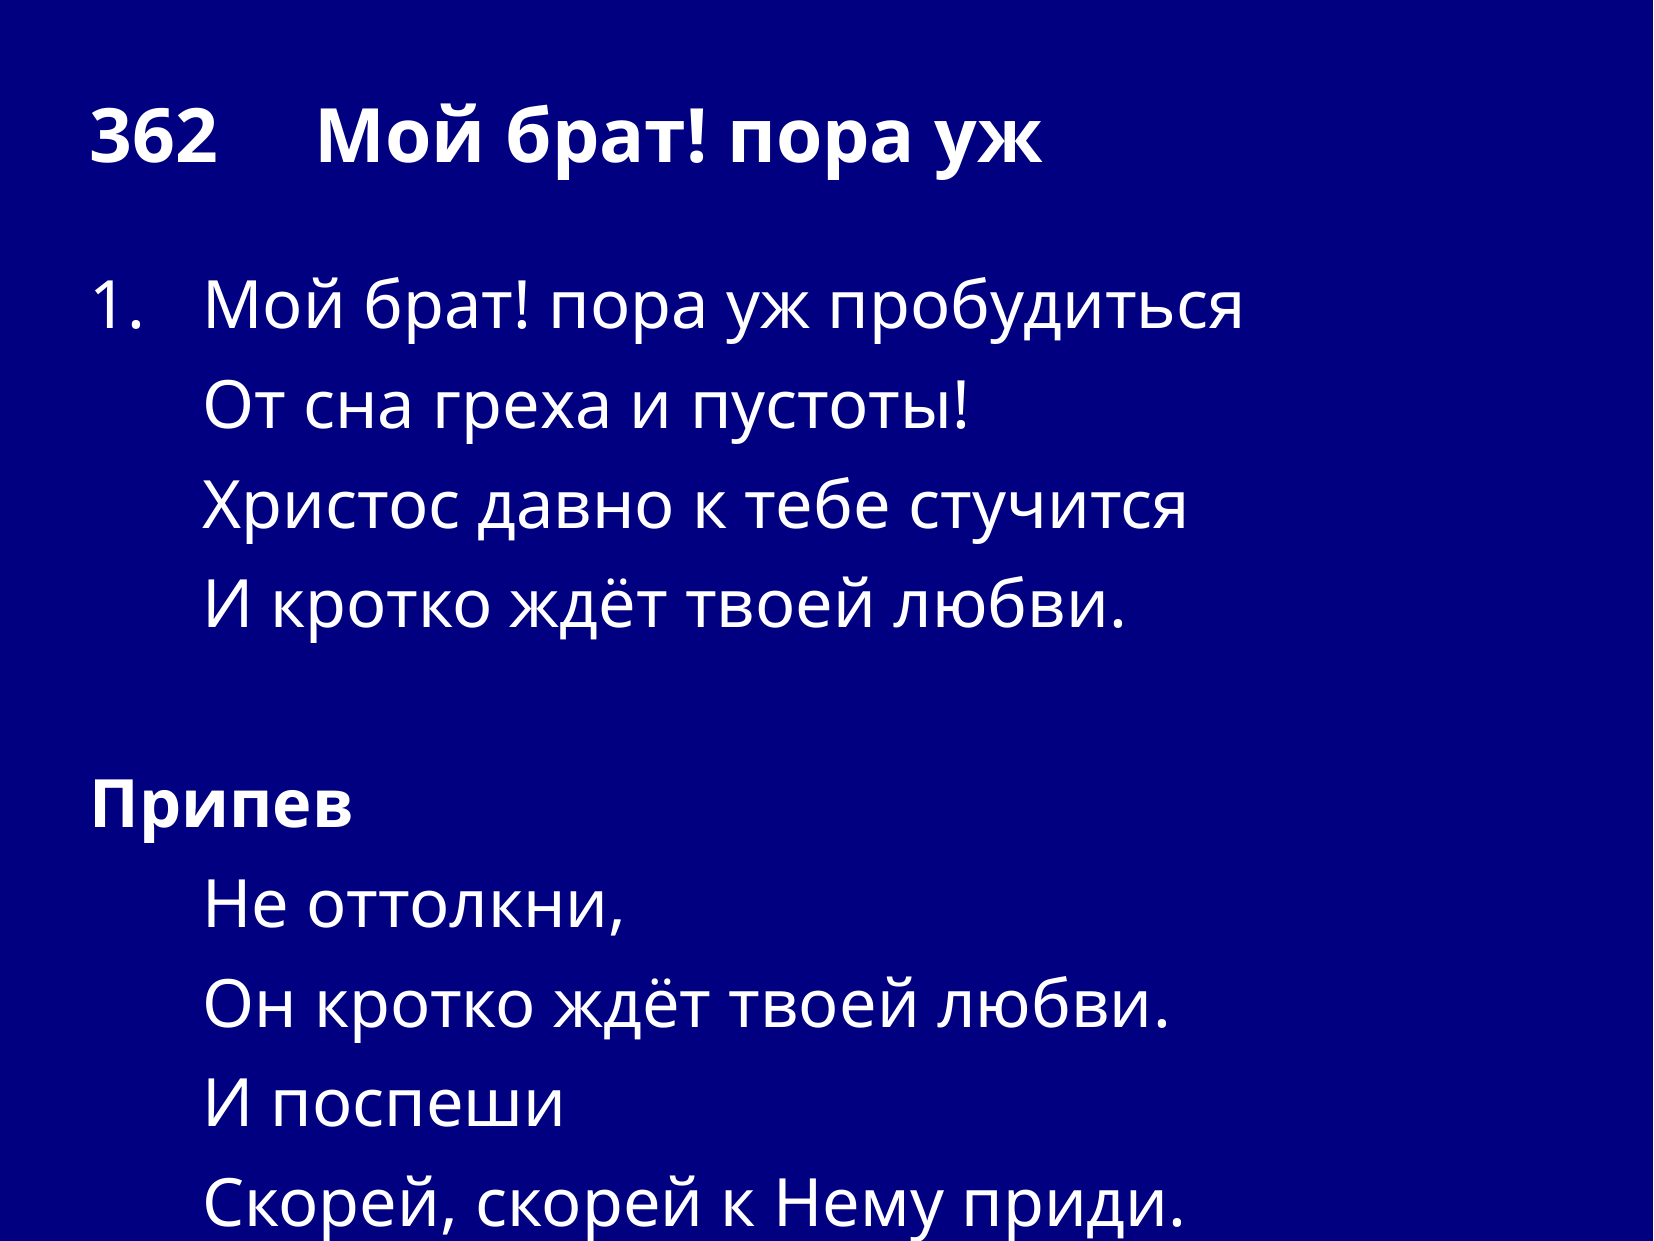

362	Мой брат! пора уж
1.	Мой брат! пора уж пробудиться
	От сна греха и пустоты!
	Христос давно к тебе стучится
	И кротко ждёт твоей любви.
Припев
	Не оттолкни,
	Он кротко ждёт твоей любви.
	И поспеши
	Скорей, скорей к Нему приди.